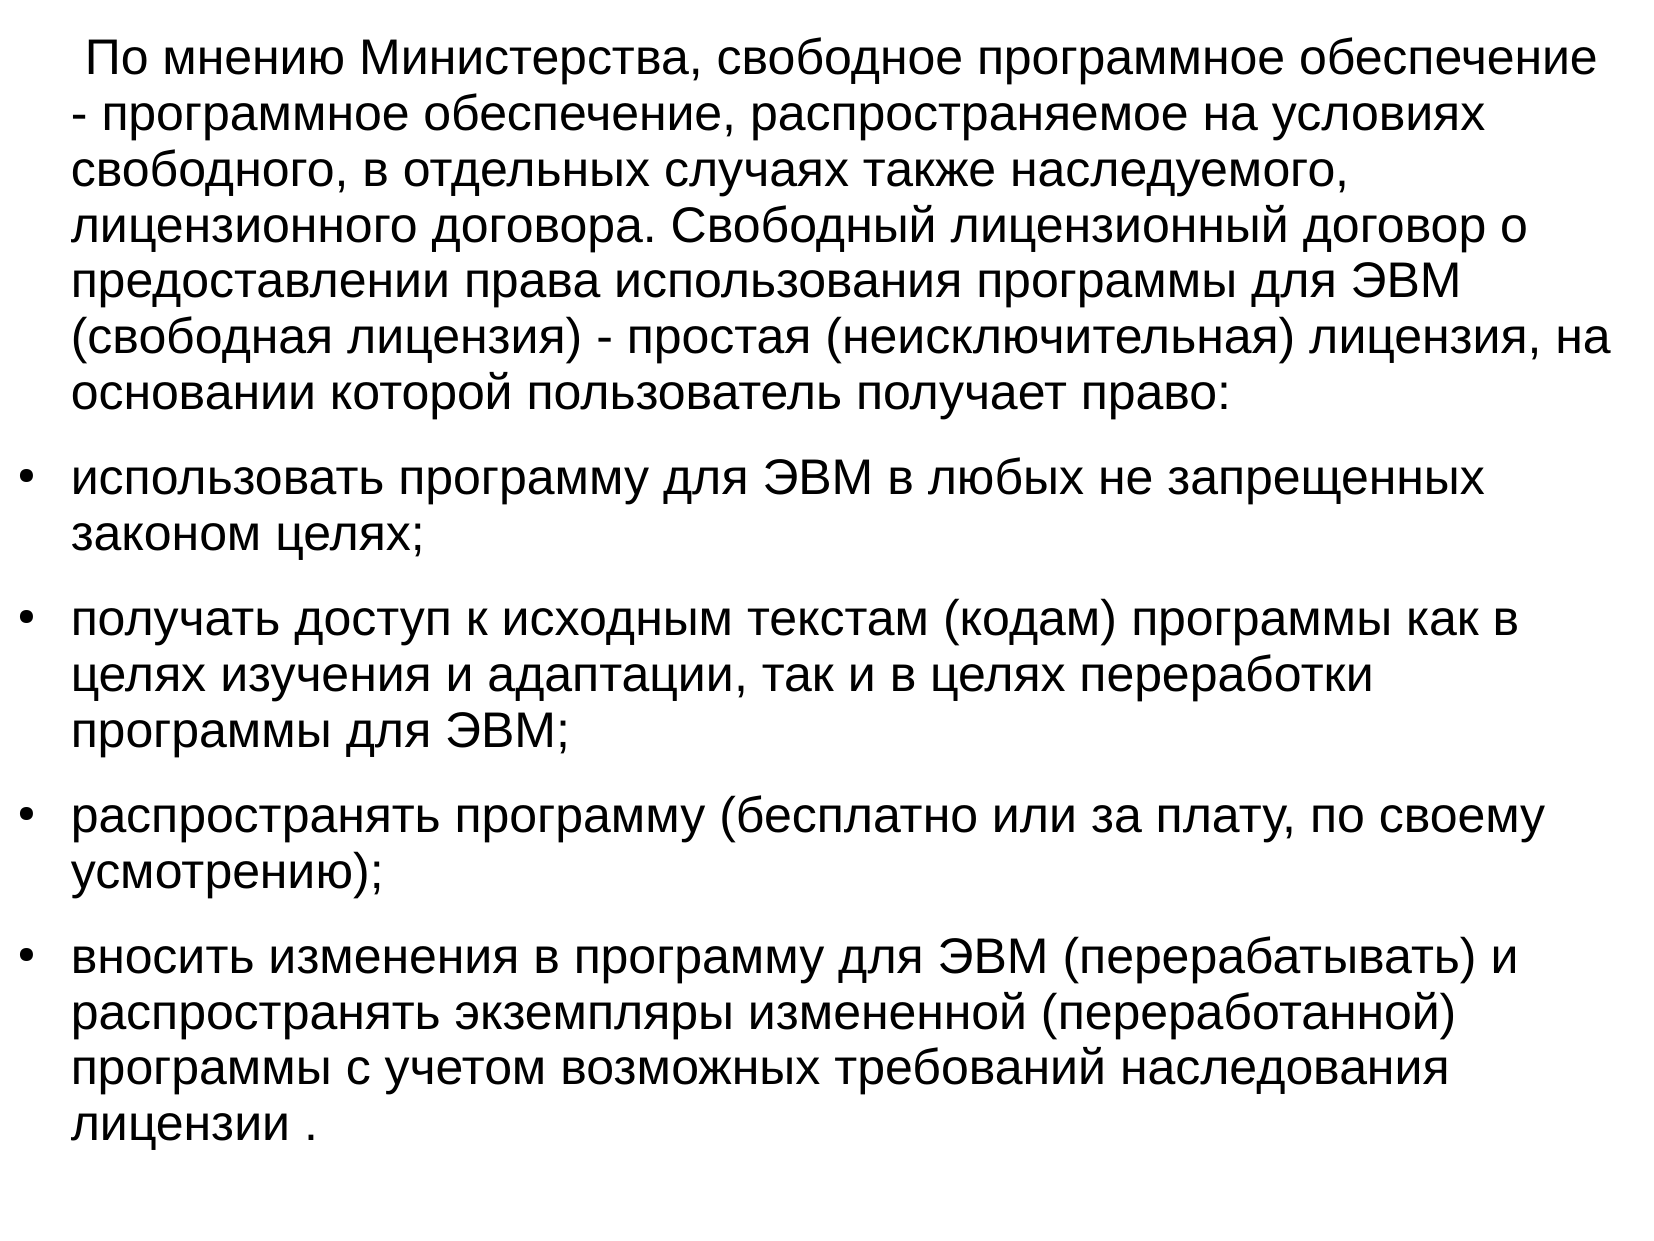

# По мнению Министерства, свободное программное обеспечение - программное обеспечение, распространяемое на условиях свободного, в отдельных случаях также наследуемого, лицензионного договора. Свободный лицензионный договор о предоставлении права использования программы для ЭВМ (свободная лицензия) - простая (неисключительная) лицензия, на основании которой пользователь получает право:
использовать программу для ЭВМ в любых не запрещенных законом целях;
получать доступ к исходным текстам (кодам) программы как в целях изучения и адаптации, так и в целях переработки программы для ЭВМ;
распространять программу (бесплатно или за плату, по своему усмотрению);
вносить изменения в программу для ЭВМ (перерабатывать) и распространять экземпляры измененной (переработанной) программы с учетом возможных требований наследования лицензии .